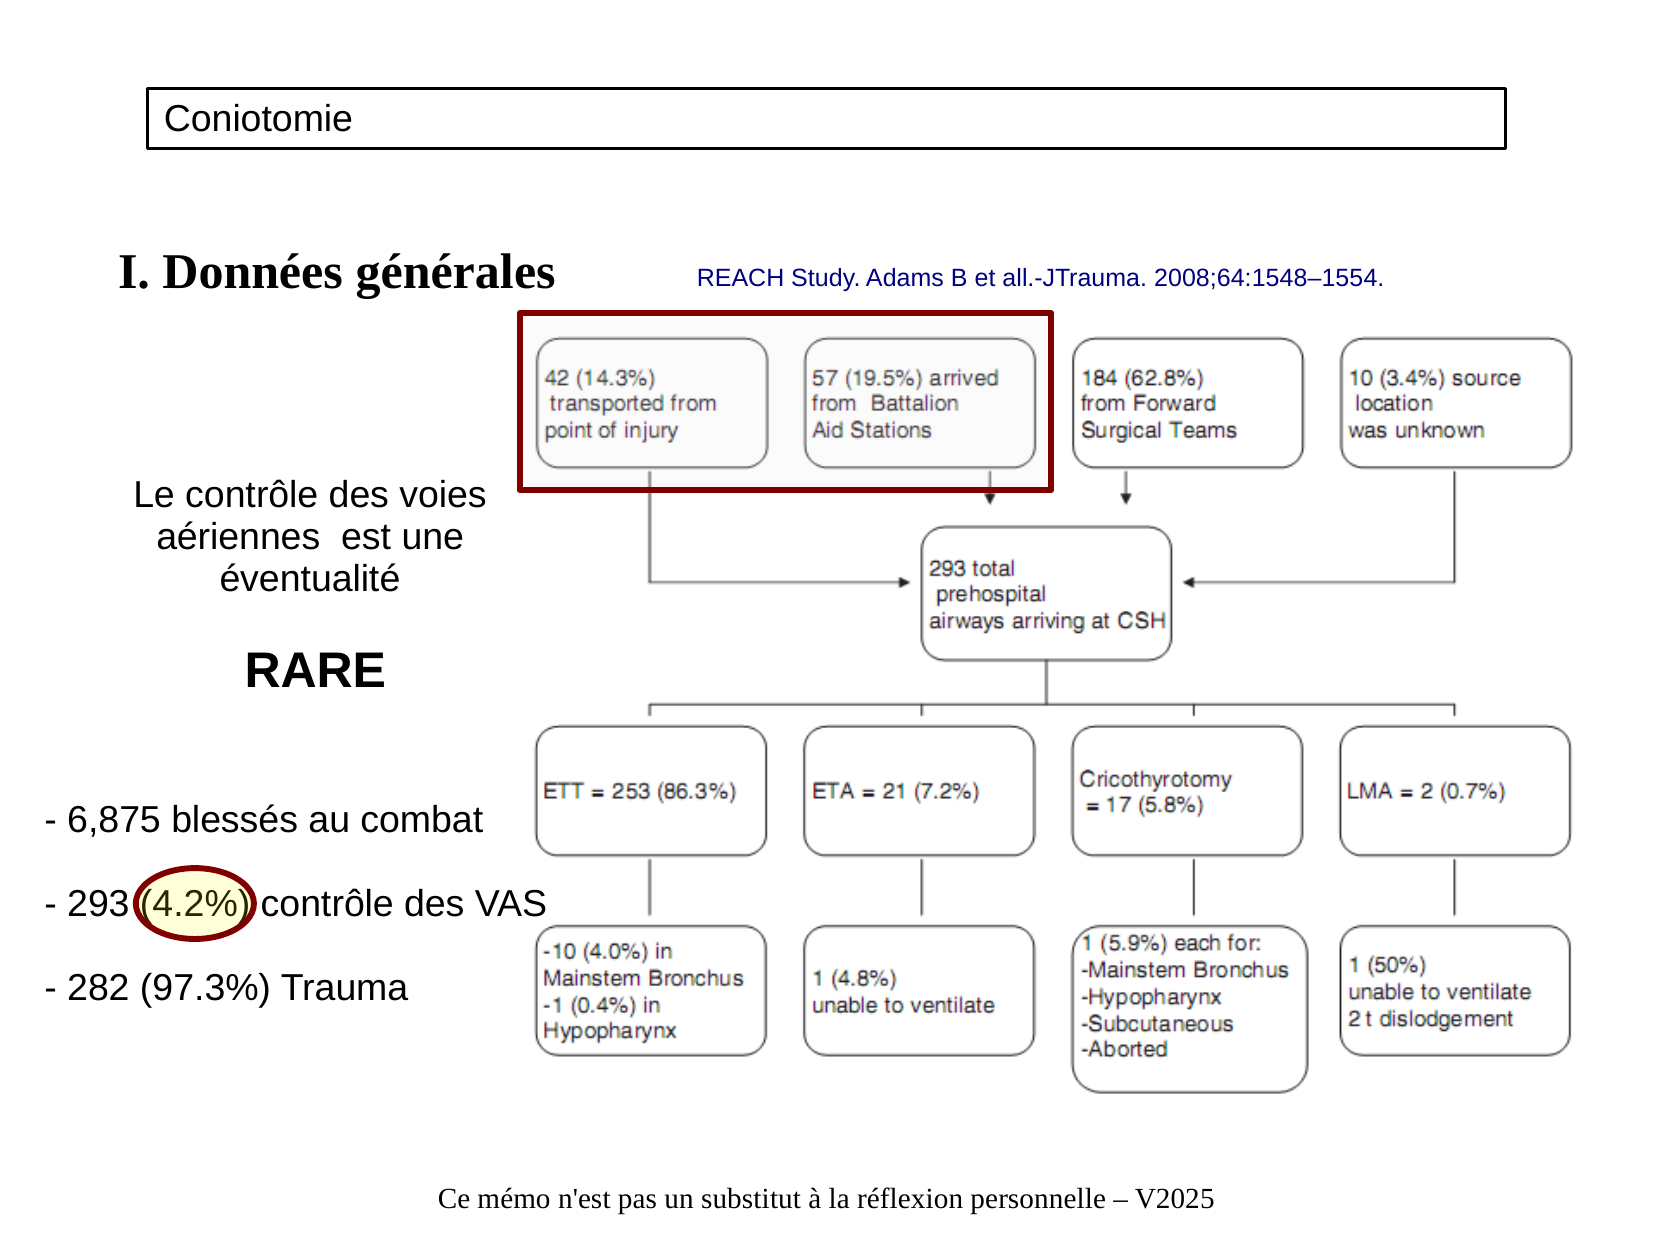

Coniotomie
I. Données générales
REACH Study. Adams B et all.-JTrauma. 2008;64:1548–1554.
Le contrôle des voies aériennes est une éventualité
 RARE
- 6,875 blessés au combat
- 293 (4.2%) contrôle des VAS
- 282 (97.3%) Trauma
Ce mémo n'est pas un substitut à la réflexion personnelle – V2025